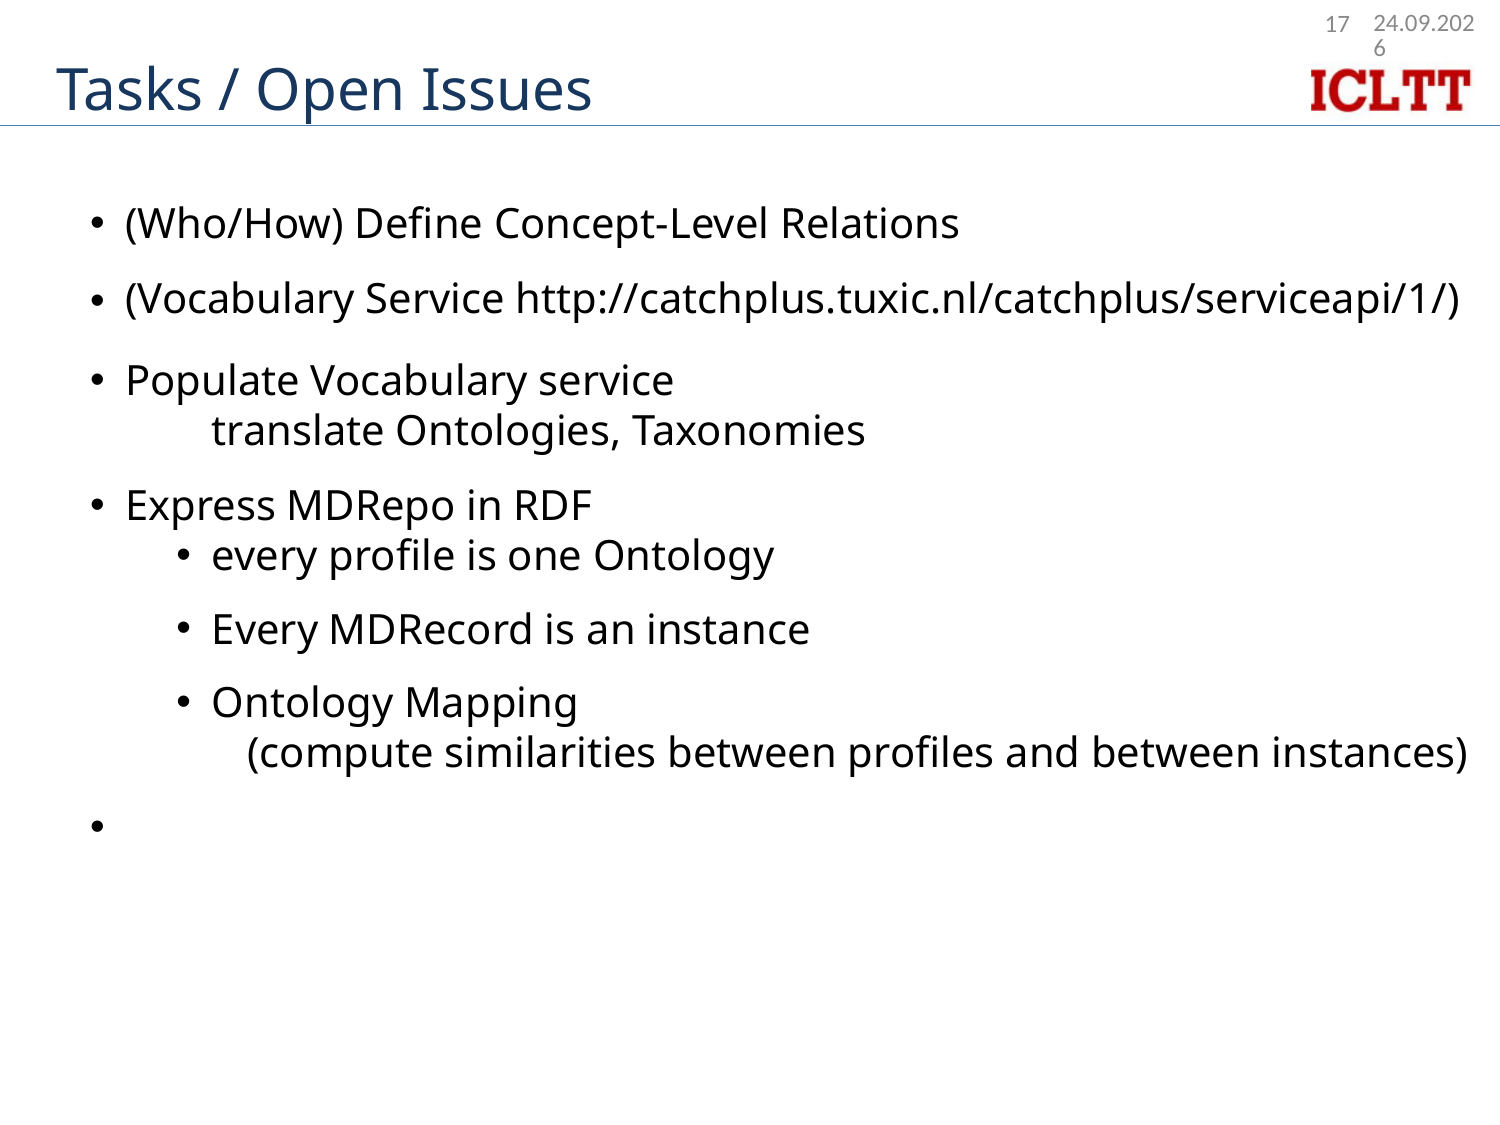

17
# Tasks / Open Issues
(Who/How) Define Concept-Level Relations
(Vocabulary Service http://catchplus.tuxic.nl/catchplus/serviceapi/1/)
Populate Vocabulary service
translate Ontologies, Taxonomies
Express MDRepo in RDF
every profile is one Ontology
Every MDRecord is an instance
Ontology Mapping
(compute similarities between profiles and between instances)